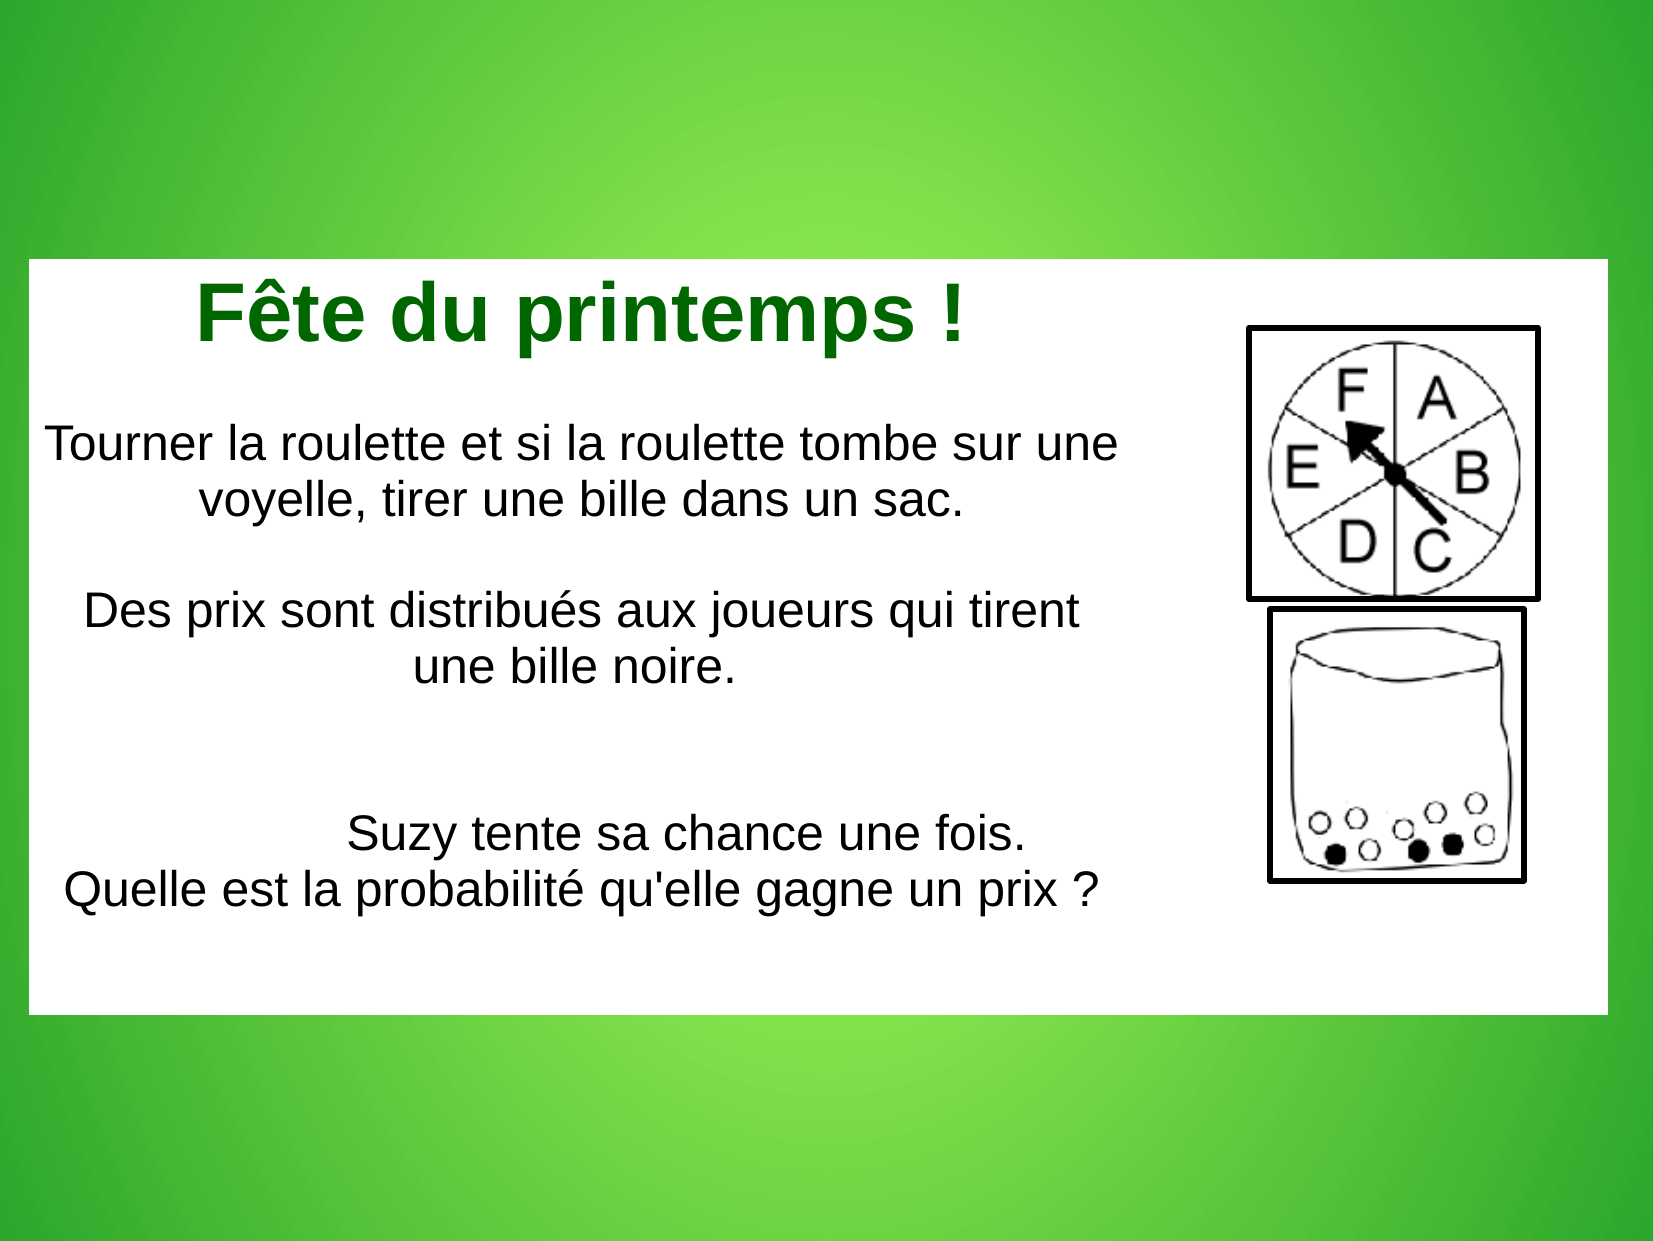

| Fête du printemps ! Tourner la roulette et si la roulette tombe sur une voyelle, tirer une bille dans un sac. Des prix sont distribués aux joueurs qui tirent une bille noire. Suzy tente sa chance une fois. Quelle est la probabilité qu'elle gagne un prix ? | |
| --- | --- |